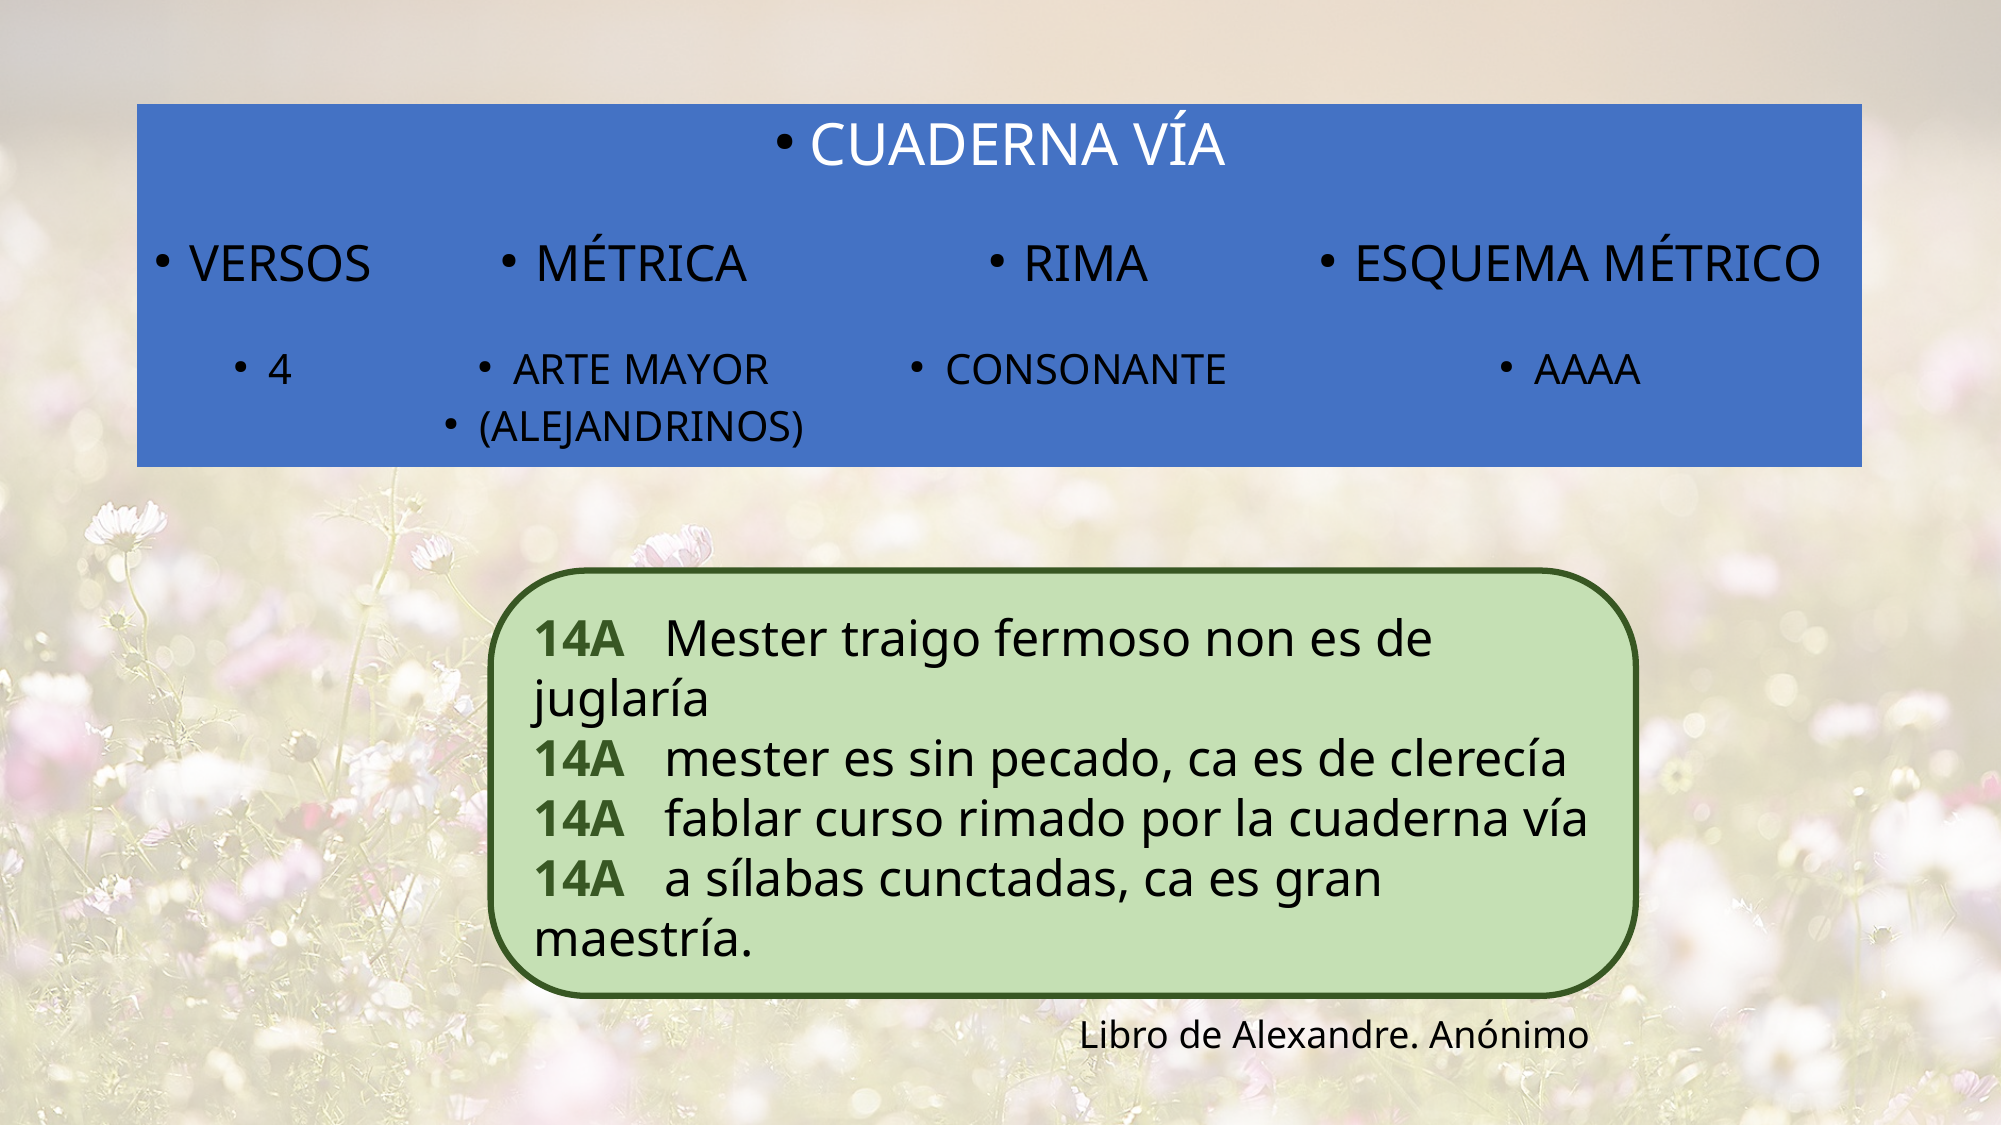

| CUADERNA VÍA | | | |
| --- | --- | --- | --- |
| VERSOS | MÉTRICA | RIMA | ESQUEMA MÉTRICO |
| 4 | ARTE MAYOR (ALEJANDRINOS) | CONSONANTE | AAAA |
14A Mester traigo fermoso non es de juglaría
14A mester es sin pecado, ca es de clerecía
14A fablar curso rimado por la cuaderna vía
14A a sílabas cunctadas, ca es gran maestría.
Libro de Alexandre. Anónimo